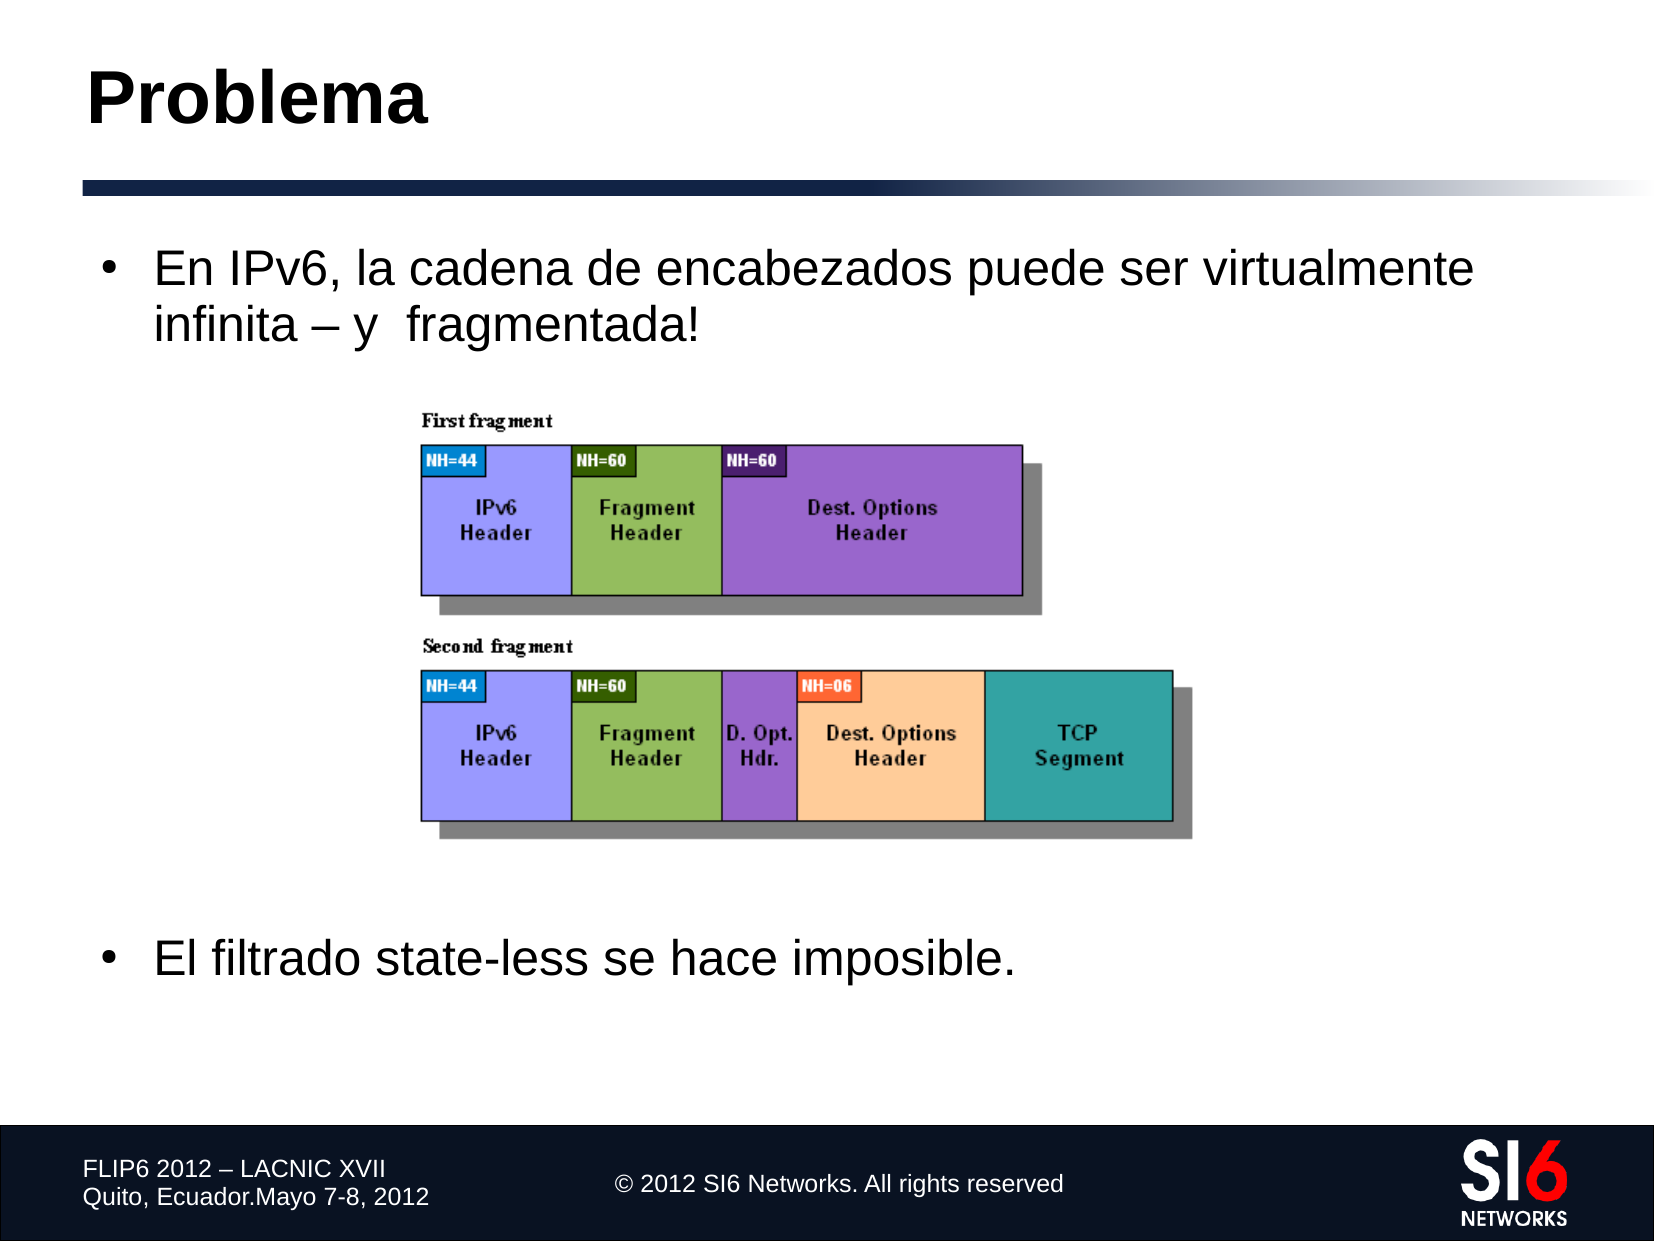

# Problema
En IPv6, la cadena de encabezados puede ser virtualmente infinita – y fragmentada!
El filtrado state-less se hace imposible.